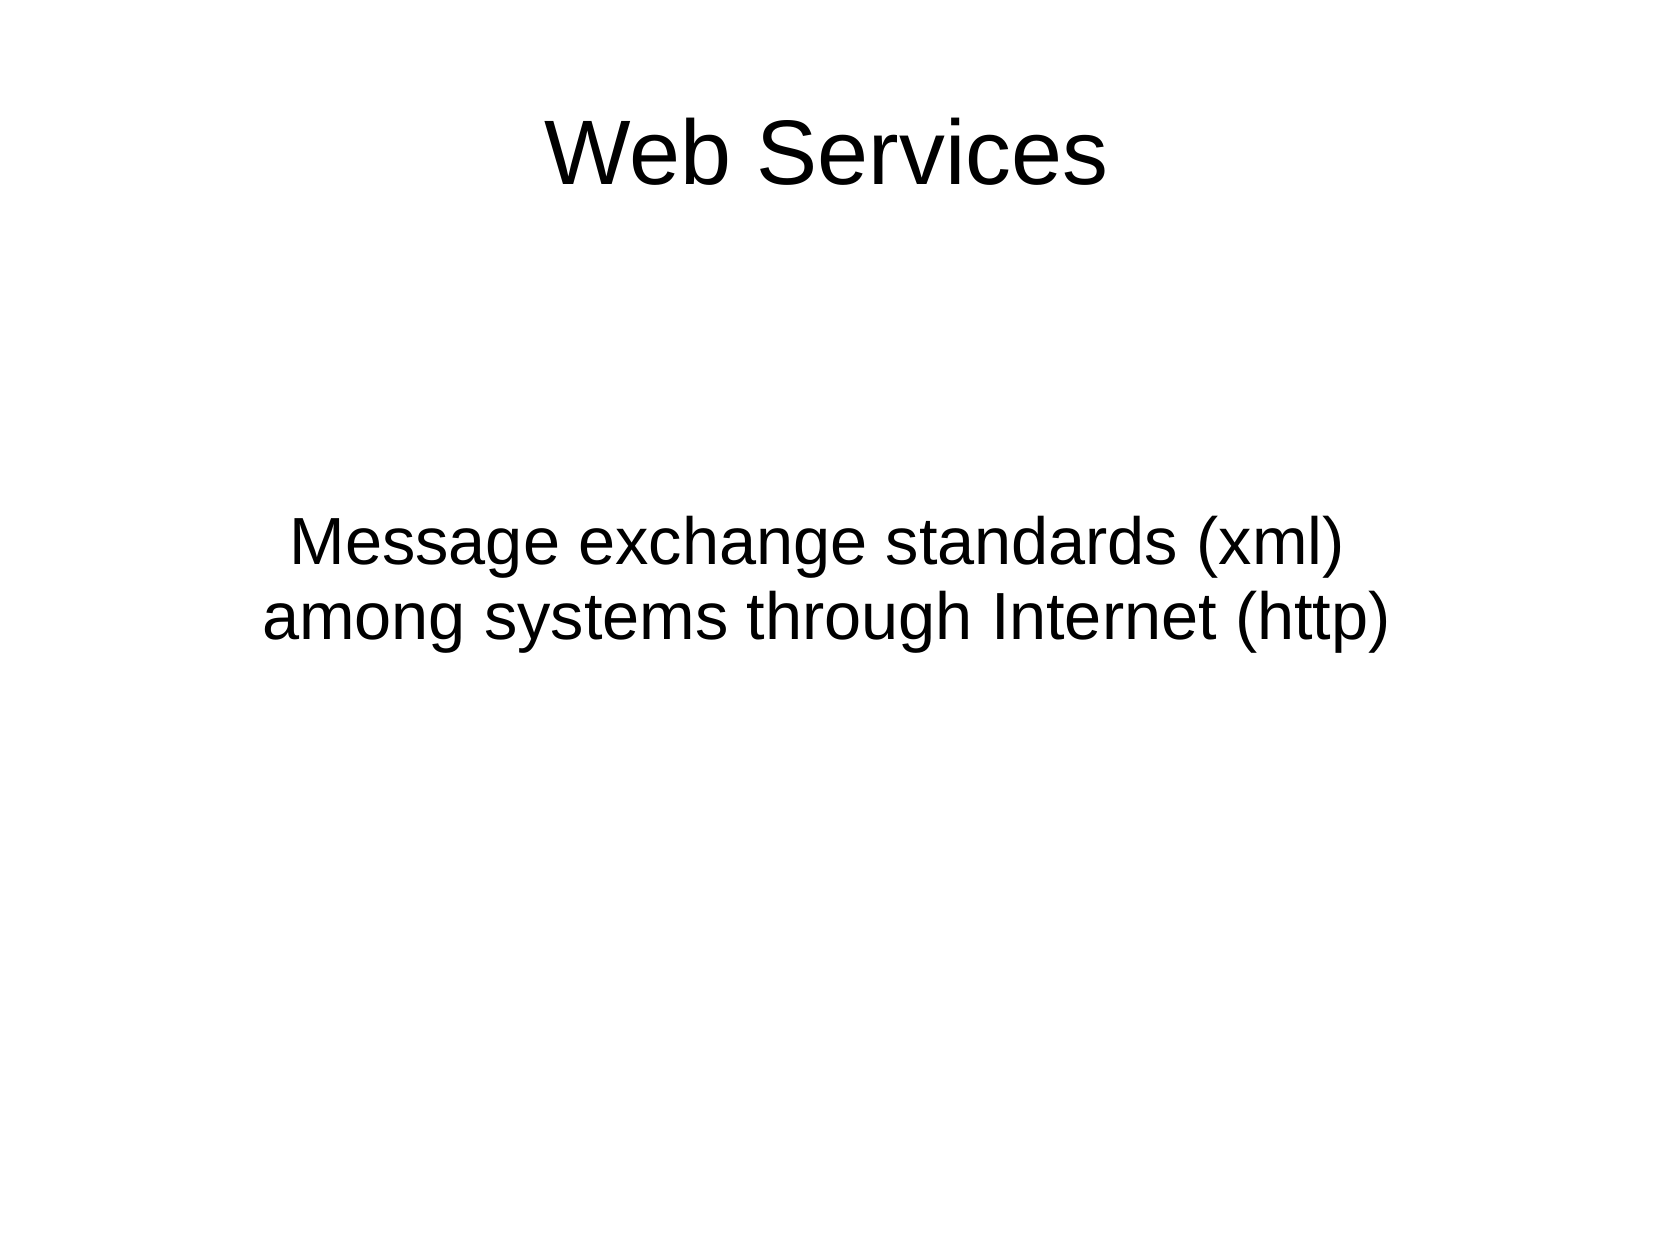

# Web Services
Message exchange standards (xml)
among systems through Internet (http)